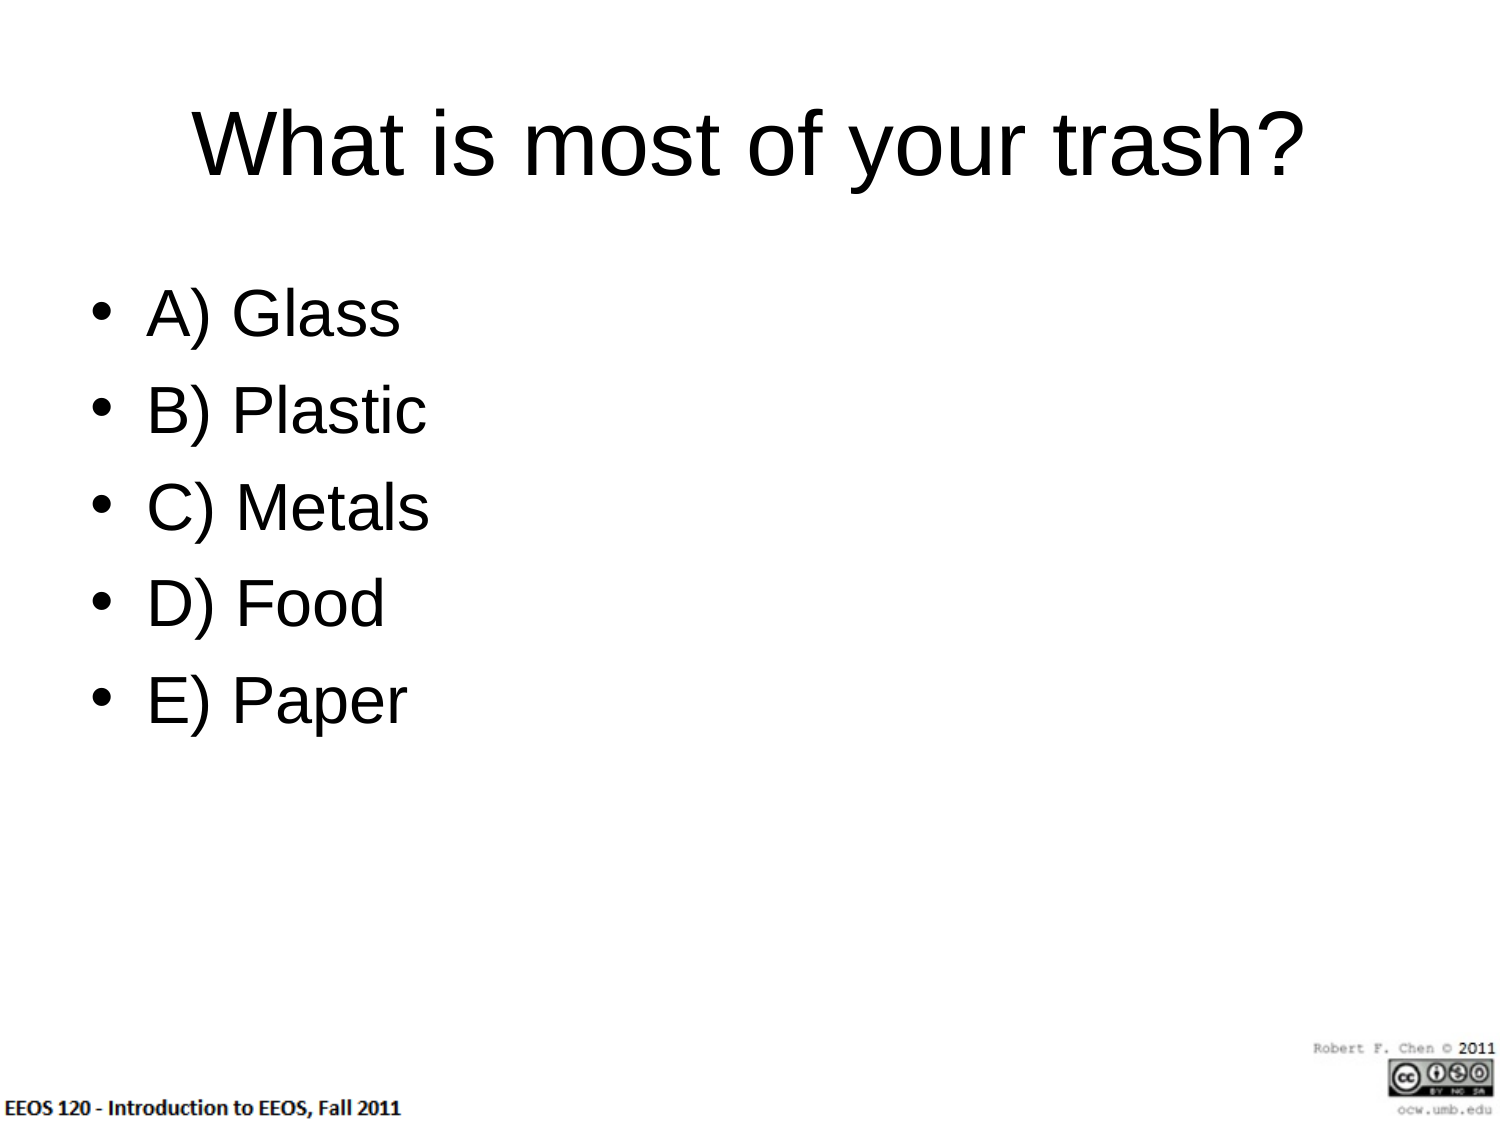

# What is most of your trash?
A) Glass
B) Plastic
C) Metals
D) Food
E) Paper